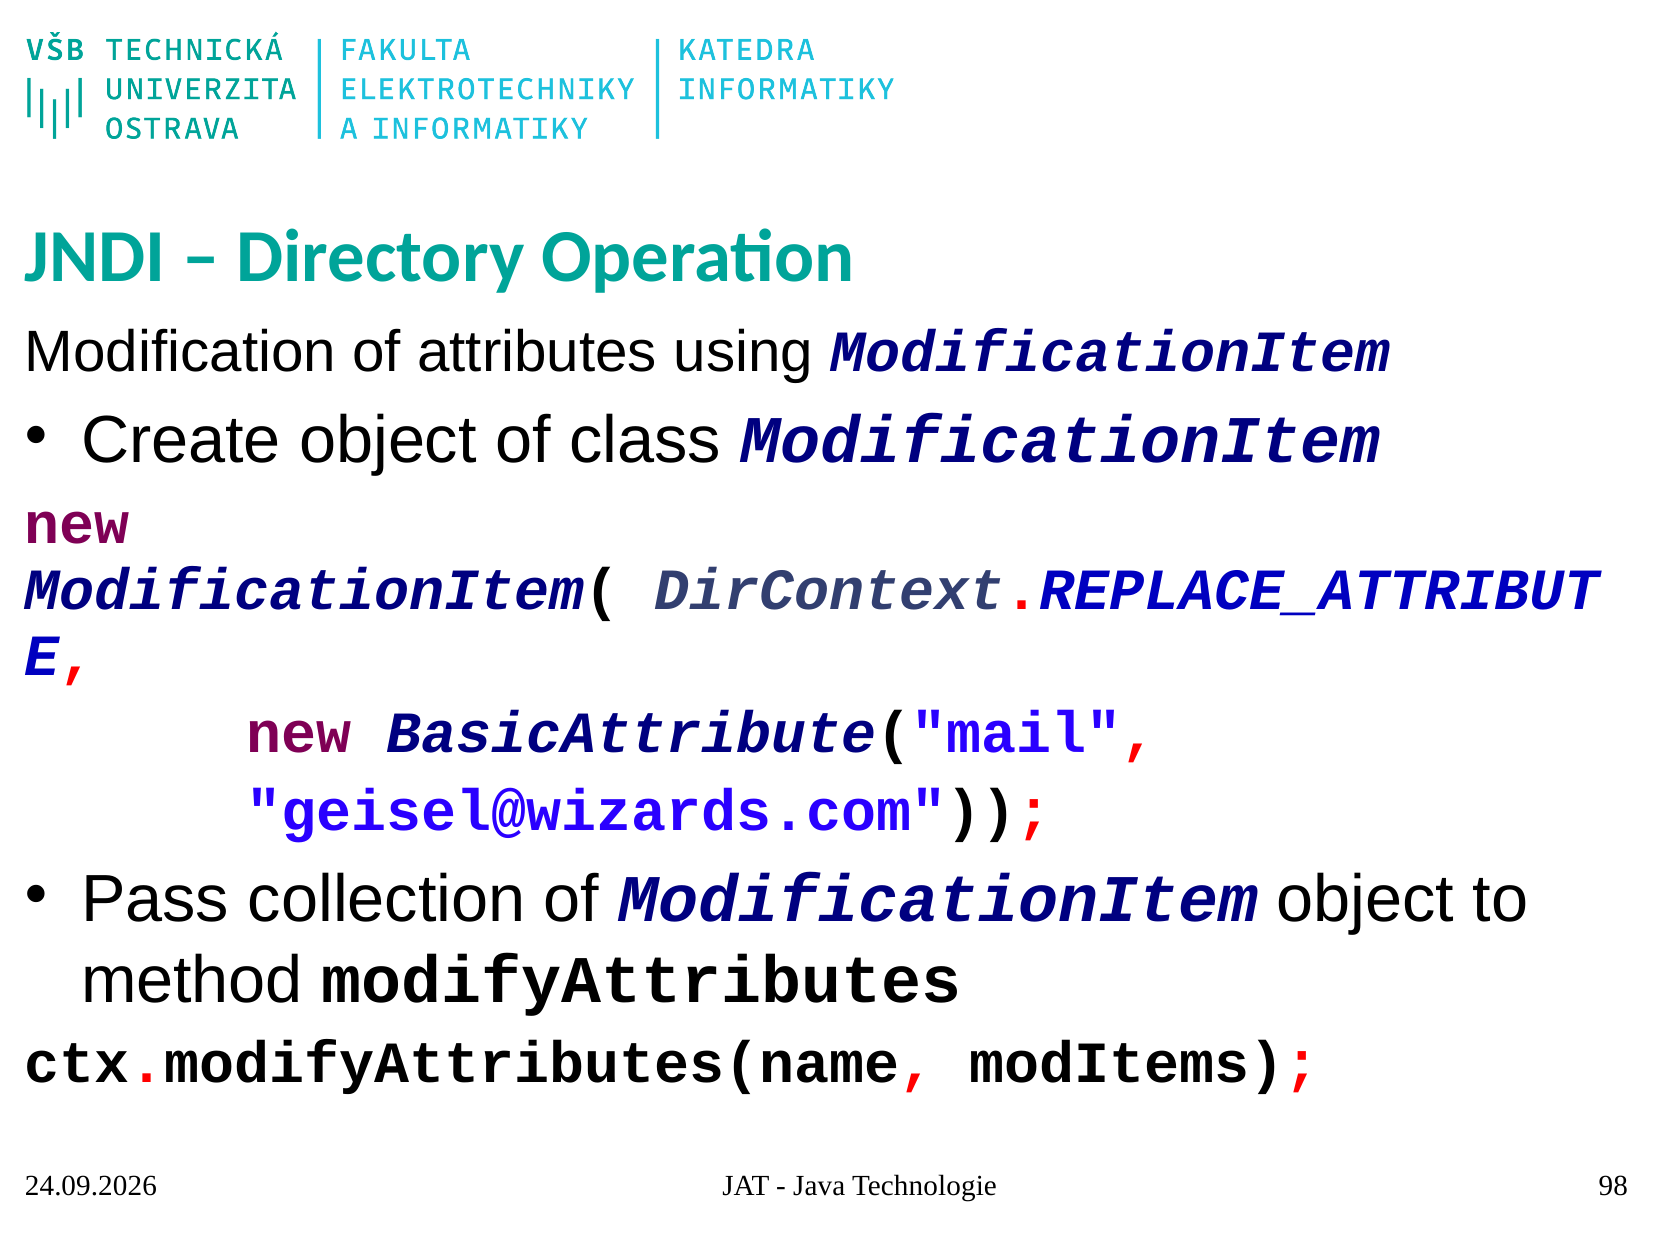

# JNDI – Directory Operation
Modification of attributes using ModificationItem
Create object of class ModificationItem
new ModificationItem( DirContext.REPLACE_ATTRIBUTE,
			new BasicAttribute("mail",
			"geisel@wizards.com"));
Pass collection of ModificationItem object to method modifyAttributes
ctx.modifyAttributes(name, modItems);
JAT - Java Technologie
98